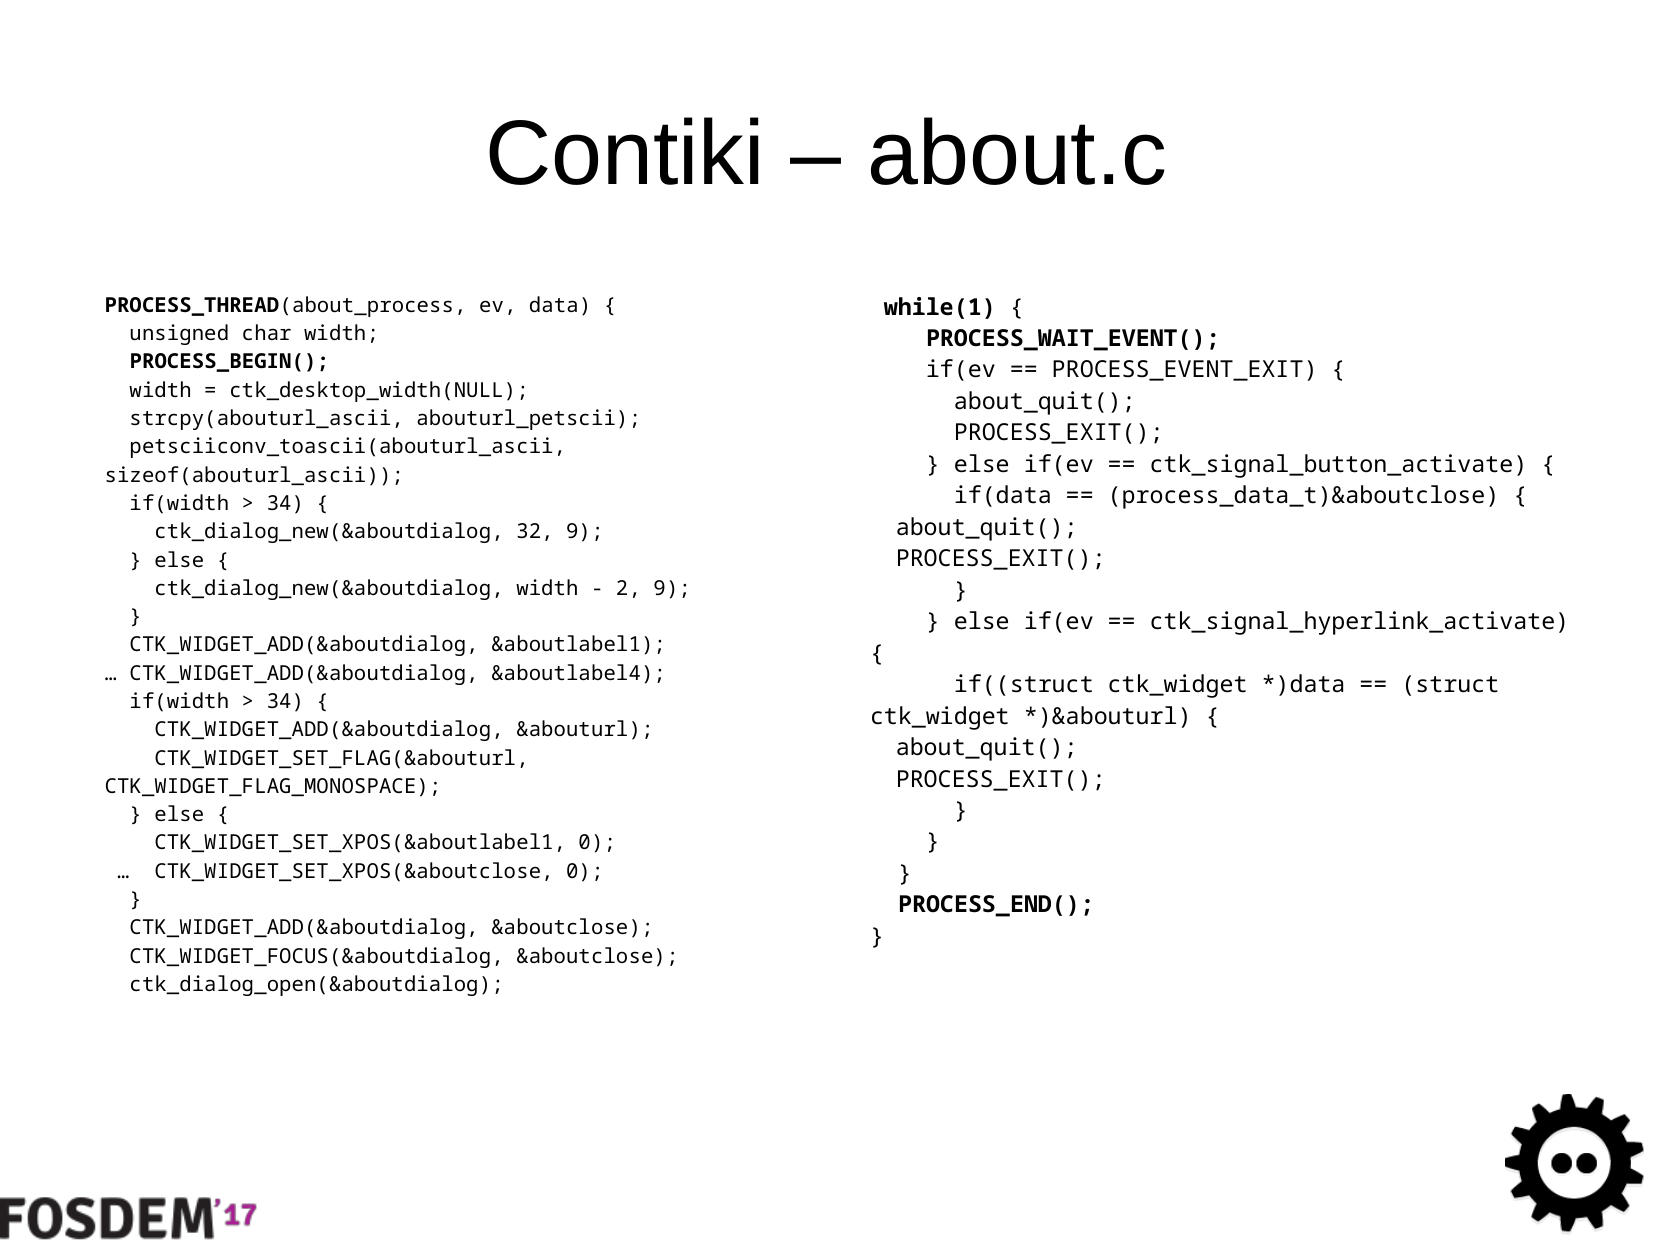

# Contiki – about.c
PROCESS_THREAD(about_process, ev, data) {
 unsigned char width;
 PROCESS_BEGIN();
 width = ctk_desktop_width(NULL);
 strcpy(abouturl_ascii, abouturl_petscii);
 petsciiconv_toascii(abouturl_ascii, sizeof(abouturl_ascii));
 if(width > 34) {
 ctk_dialog_new(&aboutdialog, 32, 9);
 } else {
 ctk_dialog_new(&aboutdialog, width - 2, 9);
 }
 CTK_WIDGET_ADD(&aboutdialog, &aboutlabel1);
… CTK_WIDGET_ADD(&aboutdialog, &aboutlabel4);
 if(width > 34) {
 CTK_WIDGET_ADD(&aboutdialog, &abouturl);
 CTK_WIDGET_SET_FLAG(&abouturl, CTK_WIDGET_FLAG_MONOSPACE);
 } else {
 CTK_WIDGET_SET_XPOS(&aboutlabel1, 0);
 … CTK_WIDGET_SET_XPOS(&aboutclose, 0);
 }
 CTK_WIDGET_ADD(&aboutdialog, &aboutclose);
 CTK_WIDGET_FOCUS(&aboutdialog, &aboutclose);
 ctk_dialog_open(&aboutdialog);
 while(1) {
 PROCESS_WAIT_EVENT();
 if(ev == PROCESS_EVENT_EXIT) {
 about_quit();
 PROCESS_EXIT();
 } else if(ev == ctk_signal_button_activate) {
 if(data == (process_data_t)&aboutclose) {
	about_quit();
	PROCESS_EXIT();
 }
 } else if(ev == ctk_signal_hyperlink_activate) {
 if((struct ctk_widget *)data == (struct ctk_widget *)&abouturl) {
	about_quit();
	PROCESS_EXIT();
 }
 }
 }
 PROCESS_END();
}